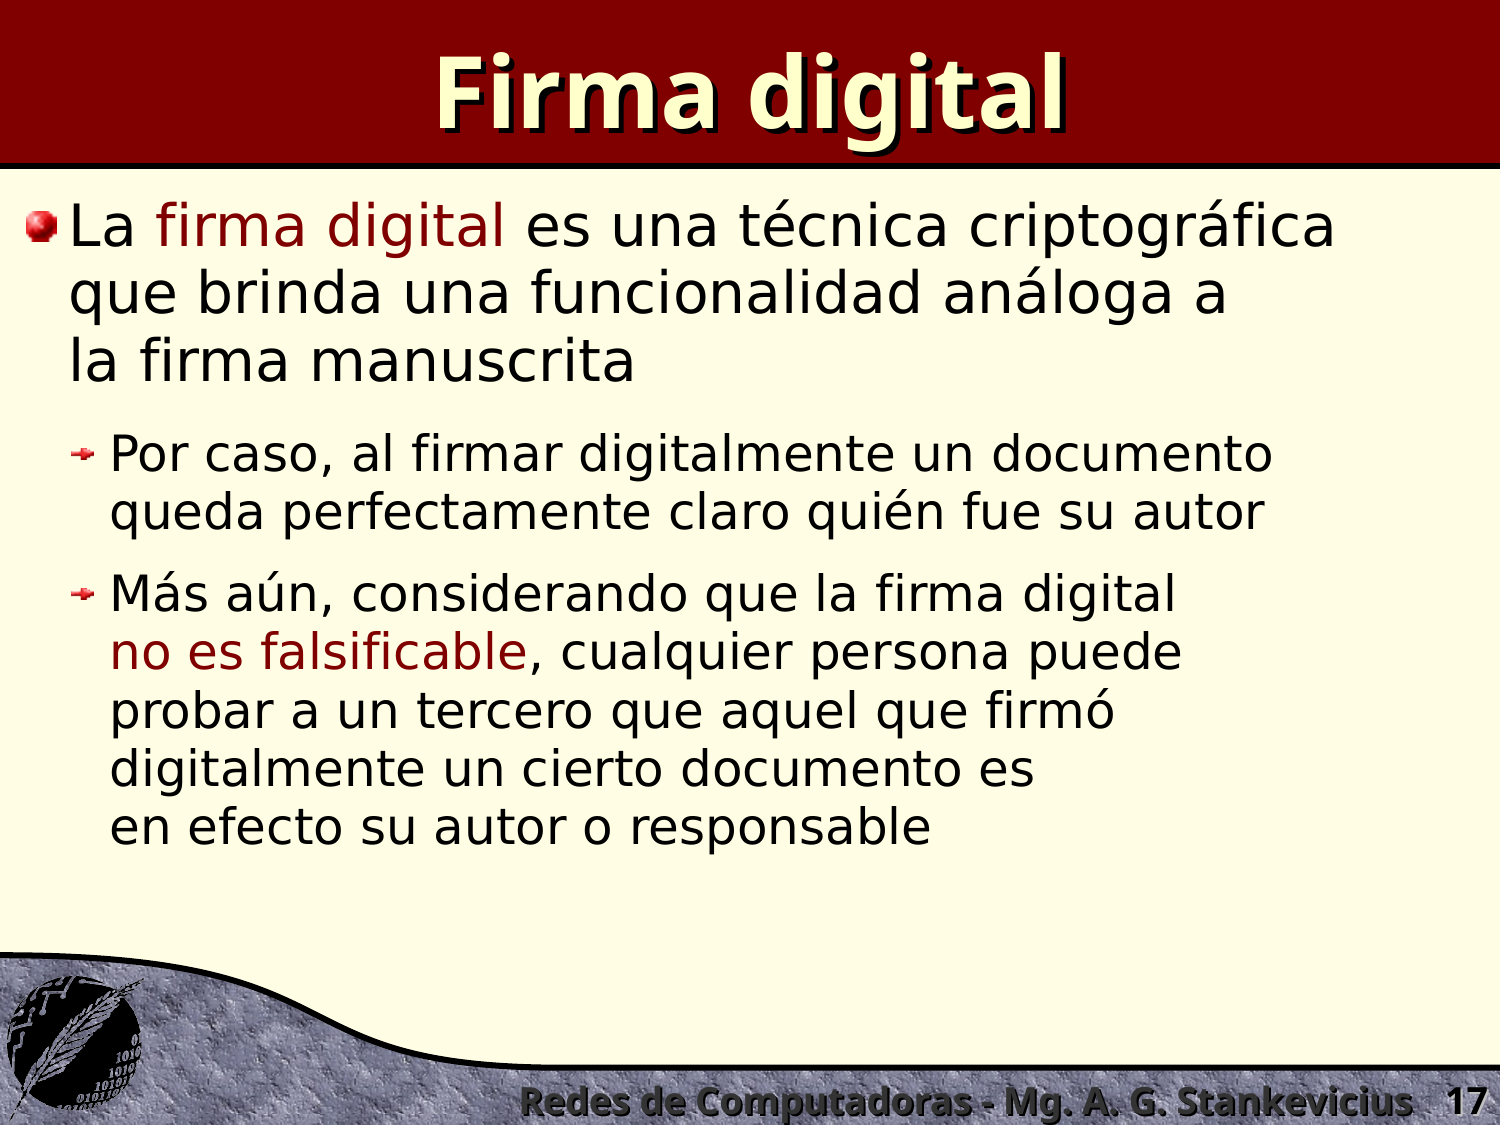

# Firma digital
La firma digital es una técnica criptográfica
que brinda una funcionalidad análoga a
la firma manuscrita
Por caso, al firmar digitalmente un documento
queda perfectamente claro quién fue su autor
Más aún, considerando que la firma digital
no es falsificable, cualquier persona puede
probar a un tercero que aquel que firmó
digitalmente un cierto documento es
en efecto su autor o responsable
17